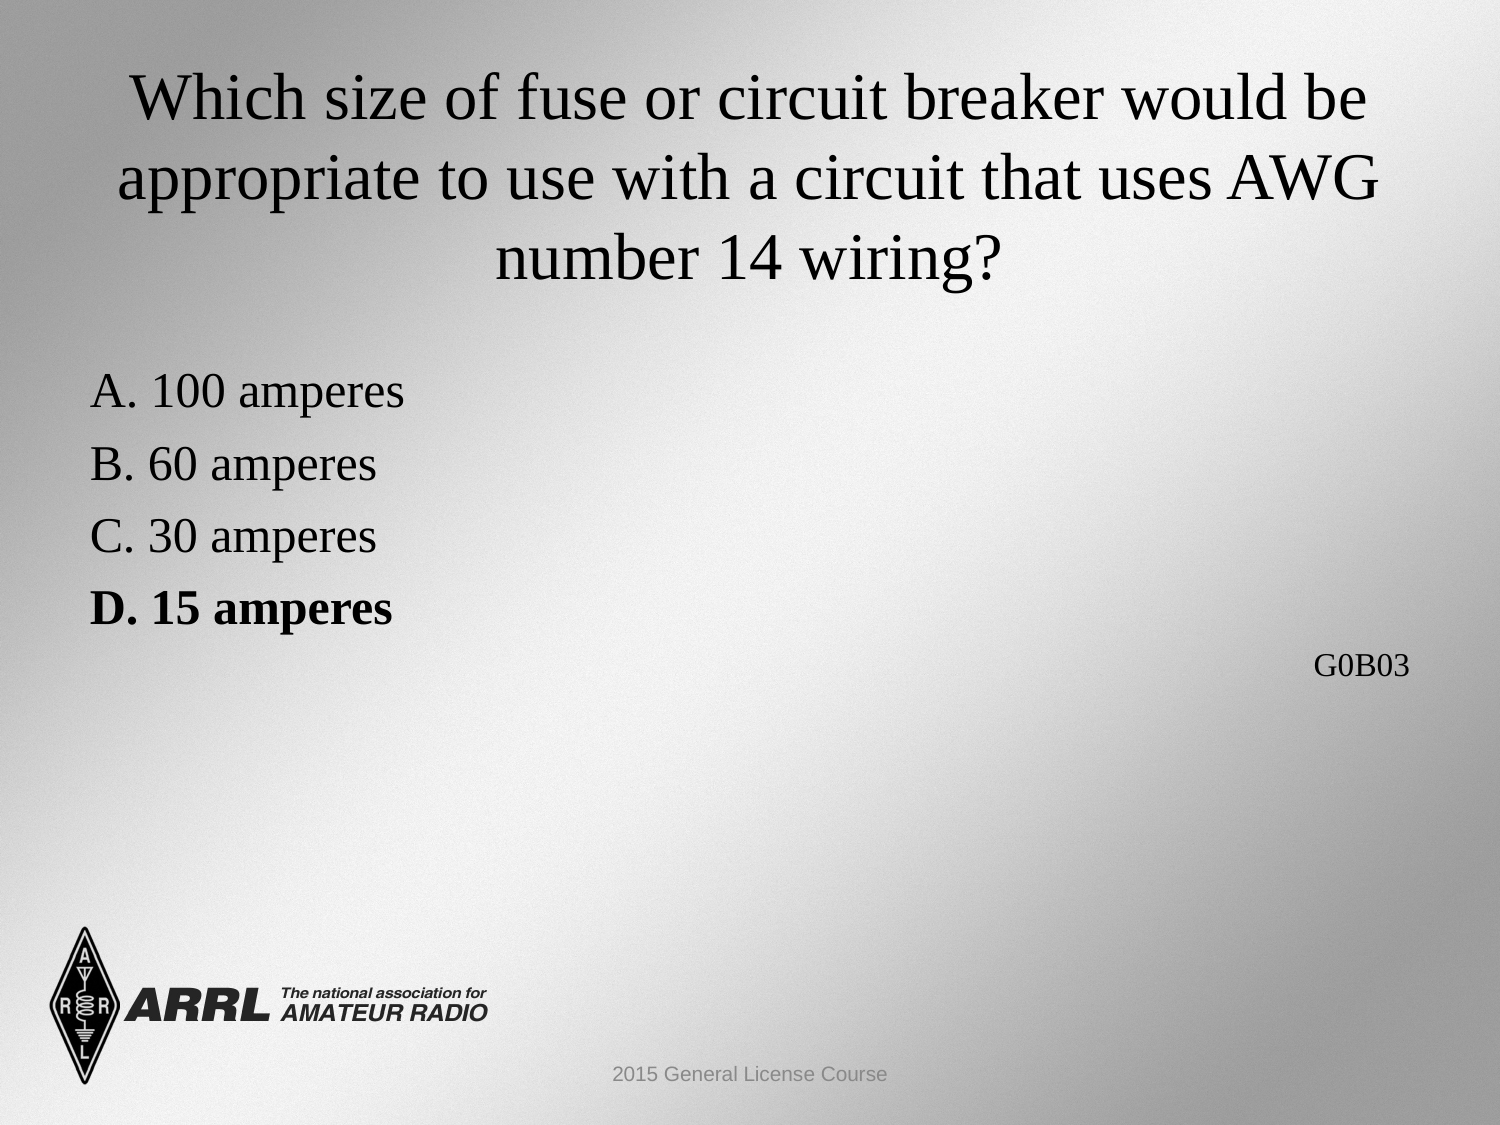

# Which size of fuse or circuit breaker would be appropriate to use with a circuit that uses AWG number 14 wiring?
A. 100 amperes
B. 60 amperes
C. 30 amperes
D. 15 amperes
G0B03
2015 General License Course